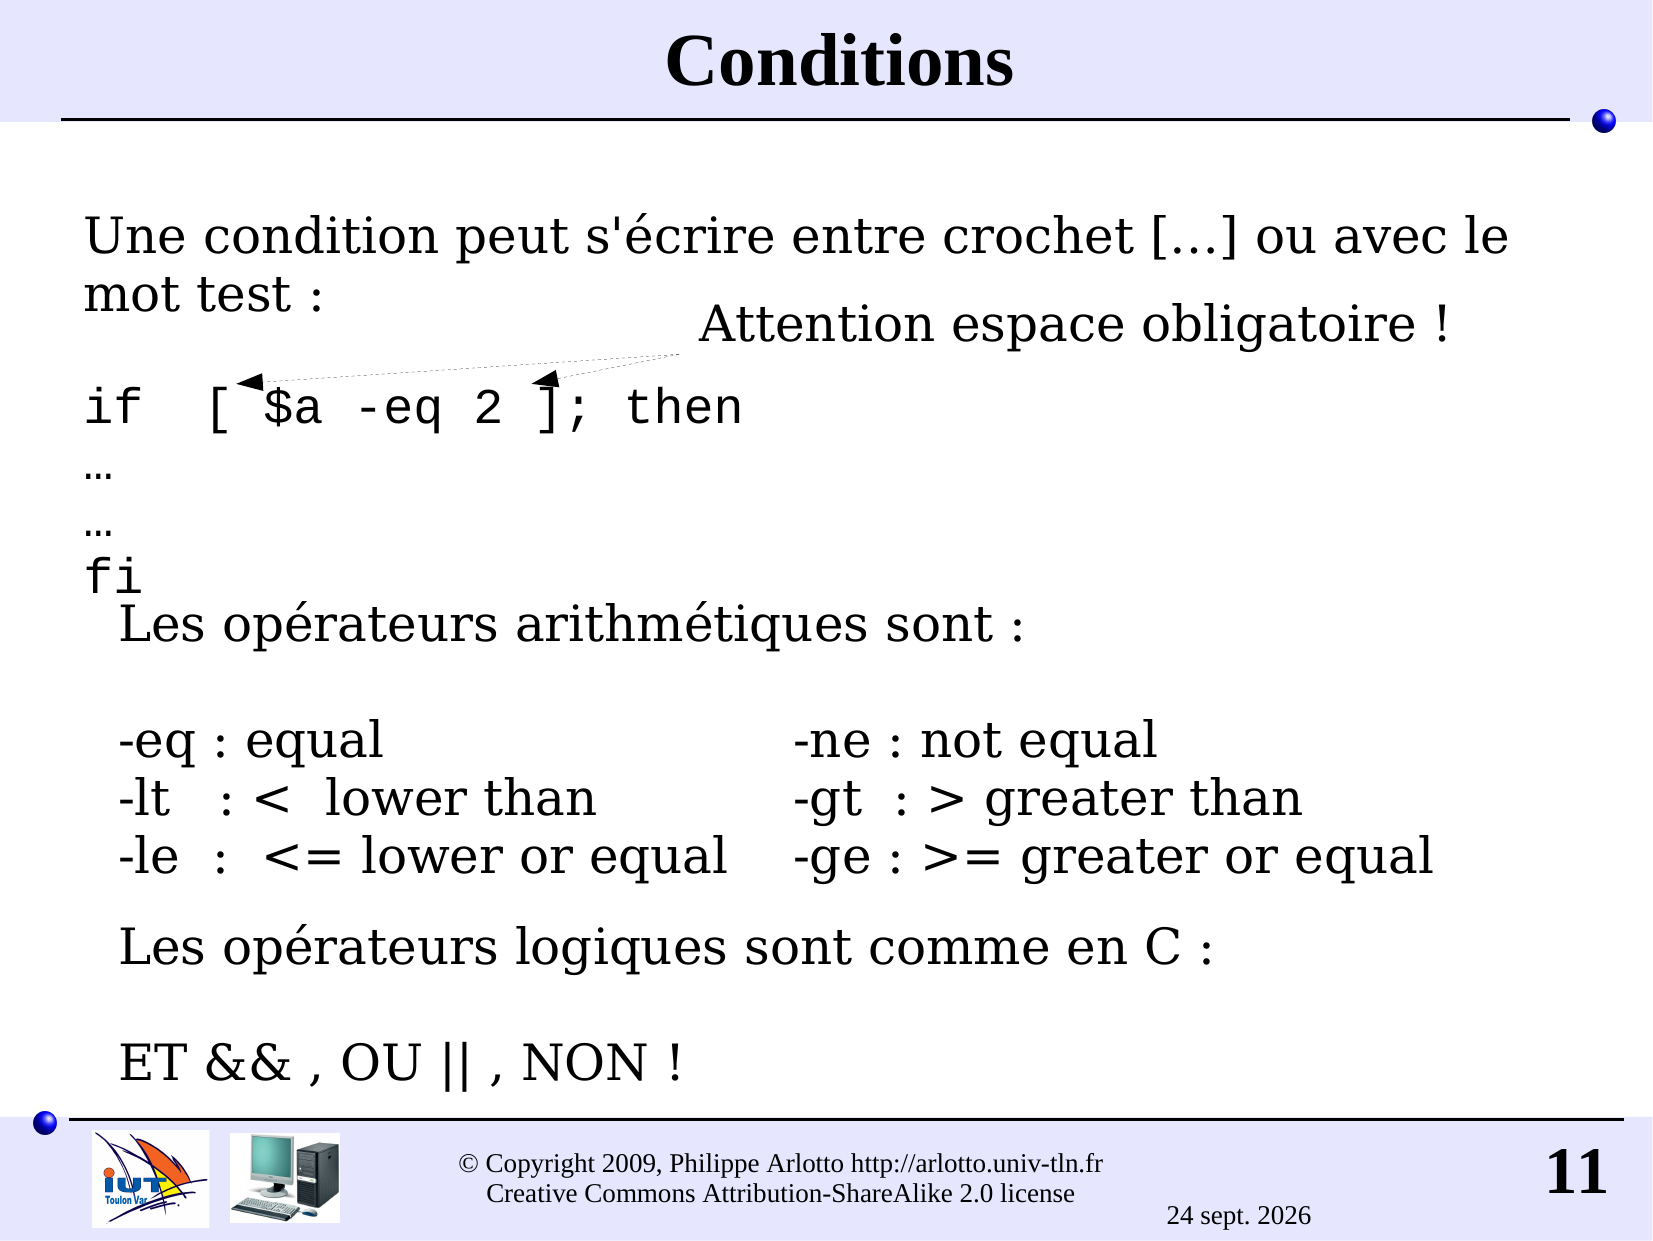

# Conditions
Une condition peut s'écrire entre crochet […] ou avec le
mot test :
if [ $a -eq 2 ]; then
…
…
fi
Attention espace obligatoire !
Les opérateurs arithmétiques sont :
-eq : equal 			-ne : not equal
-lt : < lower than			-gt : > greater than
-le : <= lower or equal 	-ge : >= greater or equal
Les opérateurs logiques sont comme en C :
ET && , OU || , NON !